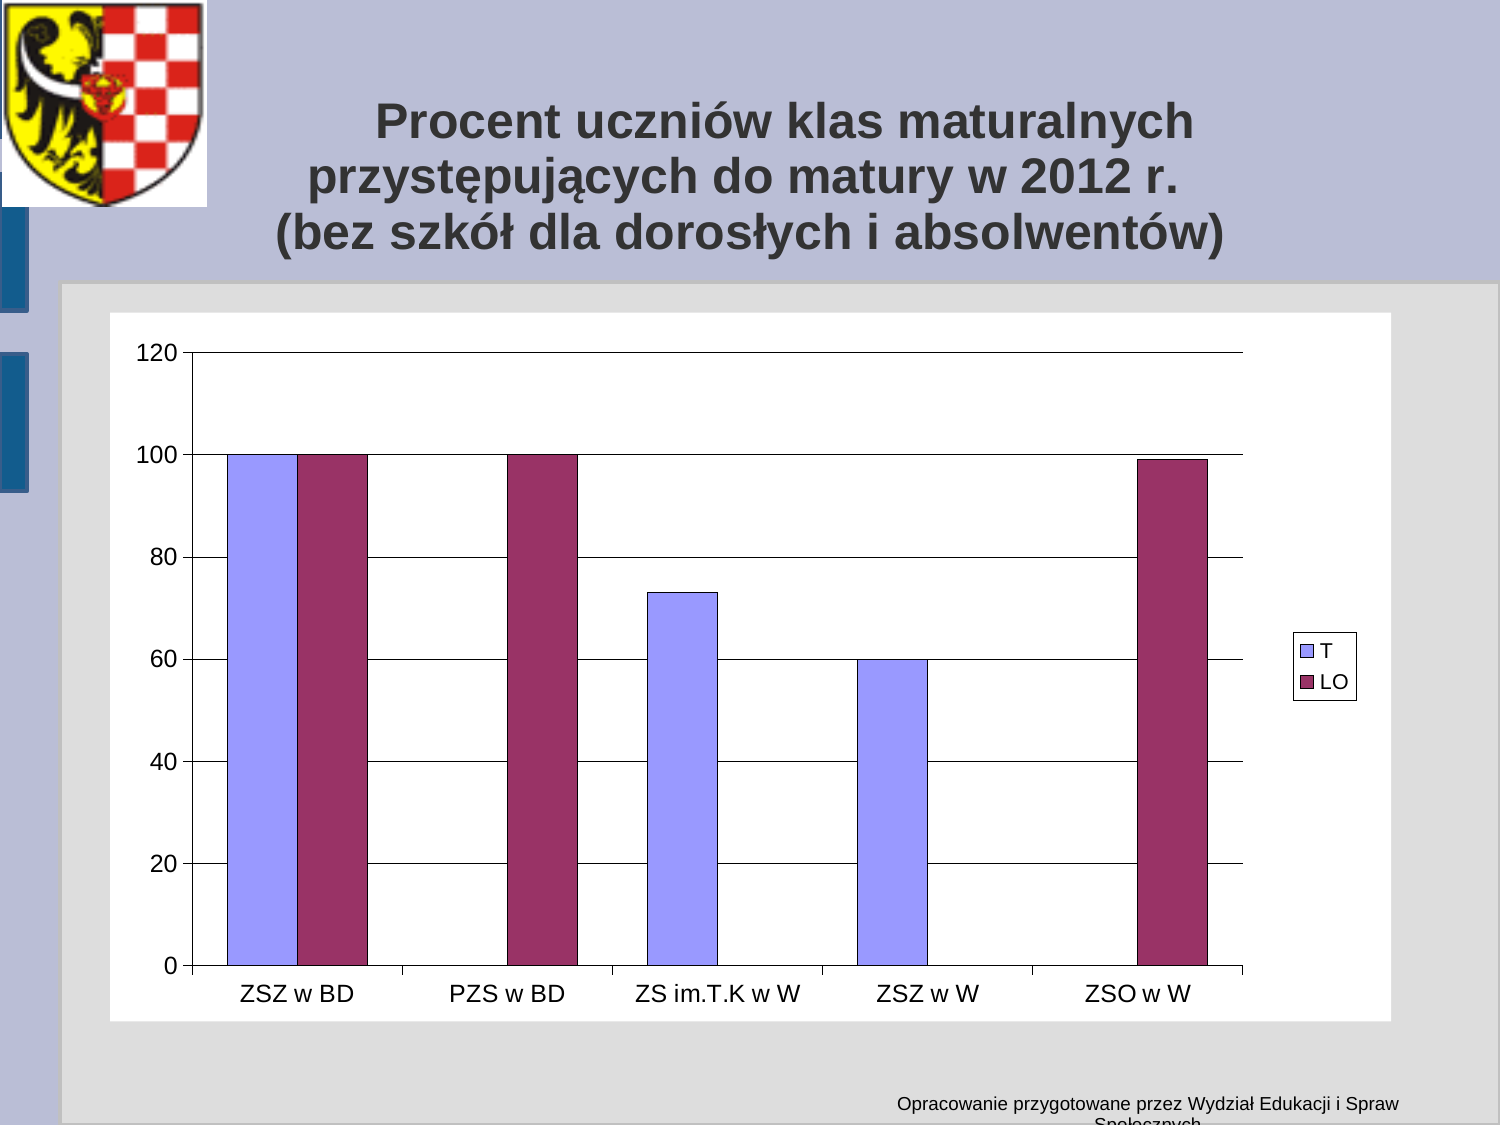

# Procent uczniów klas maturalnych przystępujących do matury w 2012 r. (bez szkół dla dorosłych i absolwentów)
### Chart
| Category | T | LO |
|---|---|---|
| ZSZ w BD | 100.0 | 100.0 |
| PZS w BD | None | 100.0 |
| ZS im.T.K w W | 73.0 | None |
| ZSZ w W | 60.0 | None |
| ZSO w W | None | 99.0 |Opracowanie przygotowane przez Wydział Edukacji i Spraw Społecznych